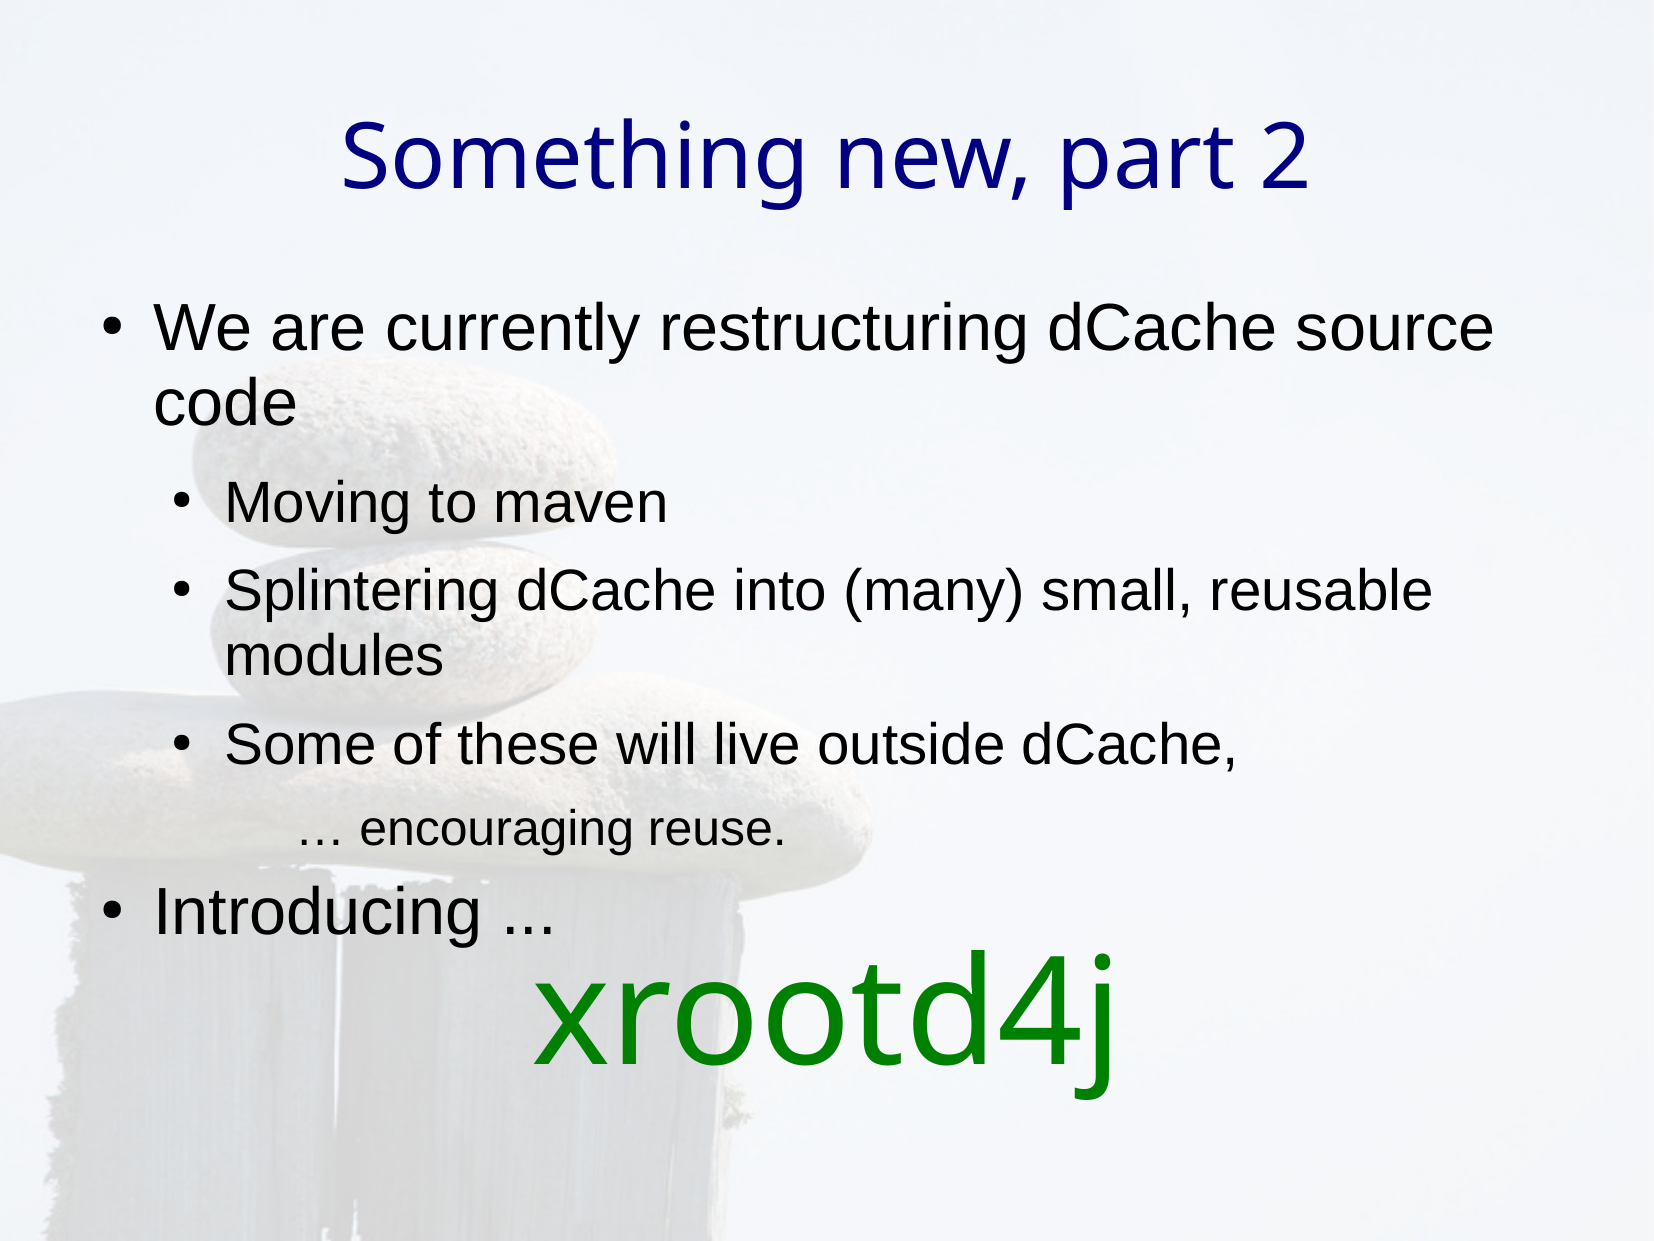

# Something new, part 2
We are currently restructuring dCache source code
Moving to maven
Splintering dCache into (many) small, reusable modules
Some of these will live outside dCache,
… encouraging reuse.
Introducing ...
xrootd4j